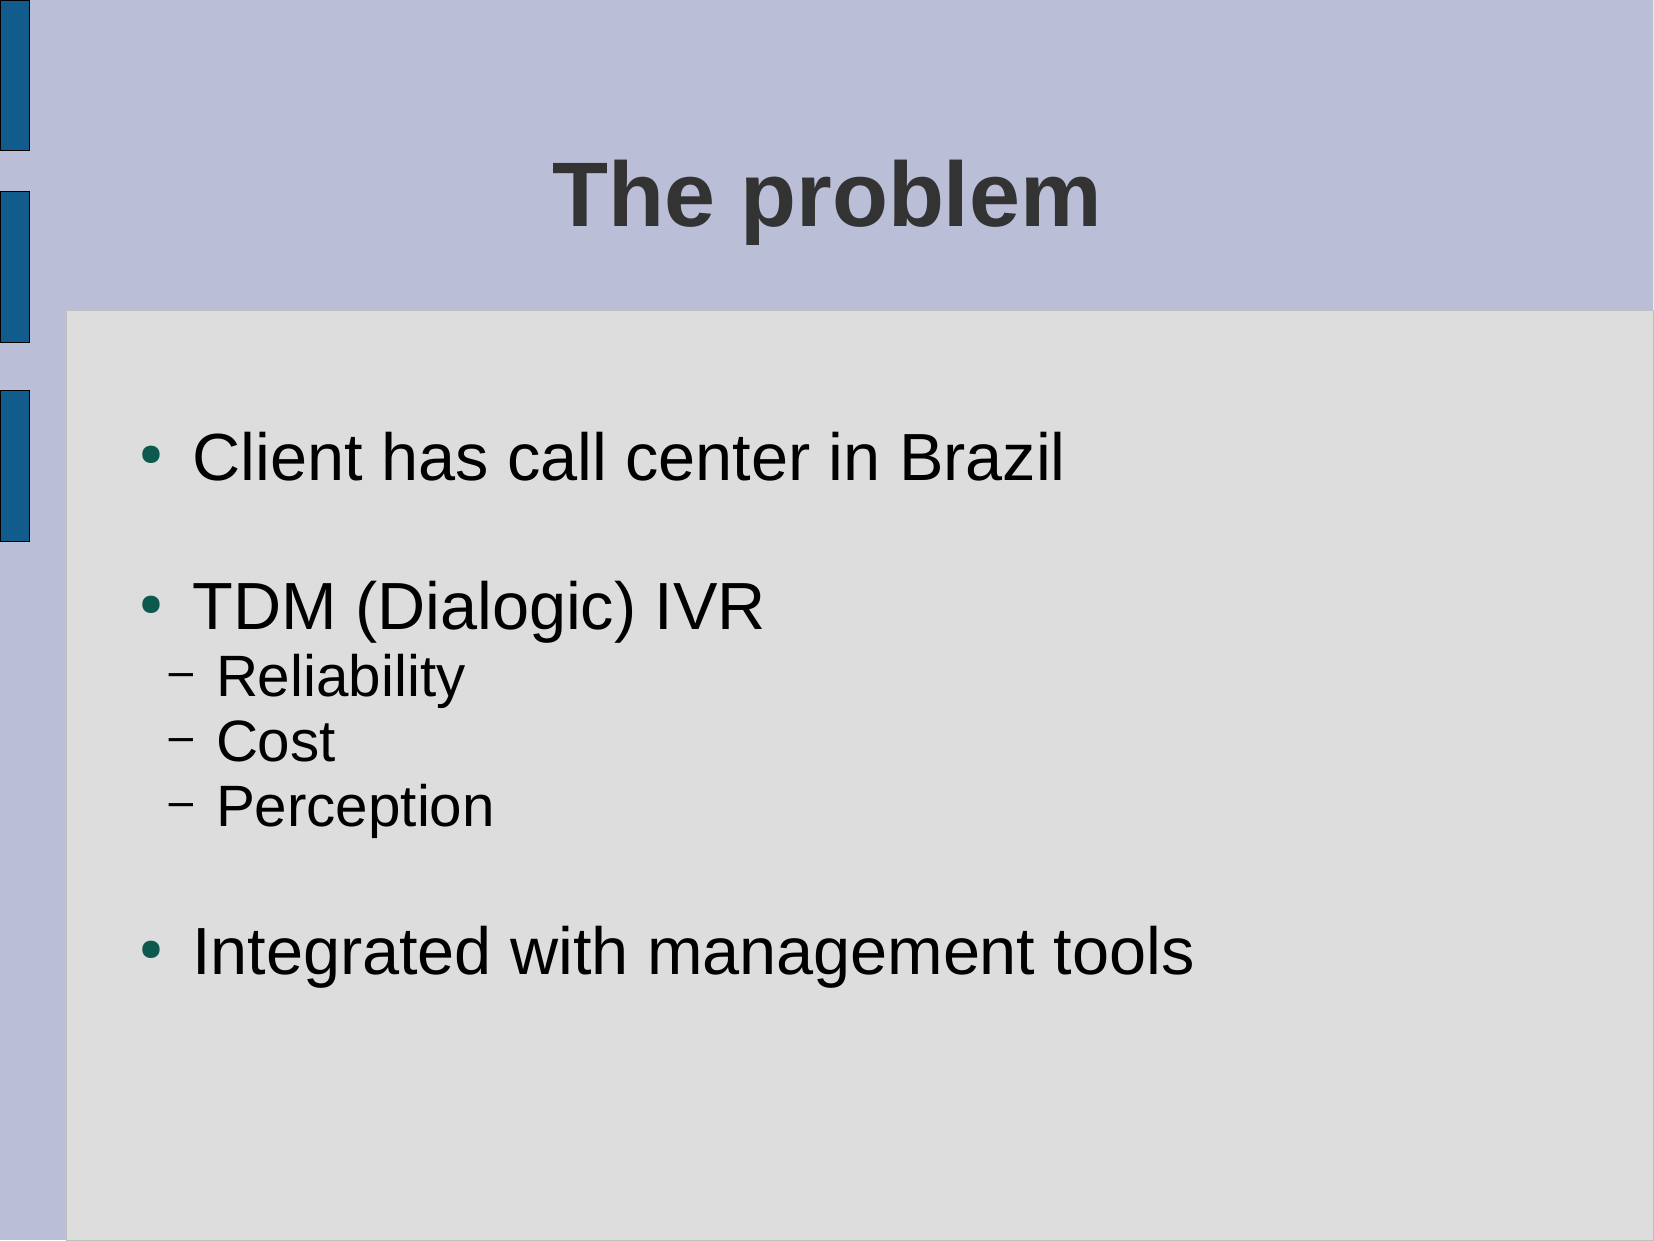

# The problem
Client has call center in Brazil
TDM (Dialogic) IVR
Reliability
Cost
Perception
Integrated with management tools